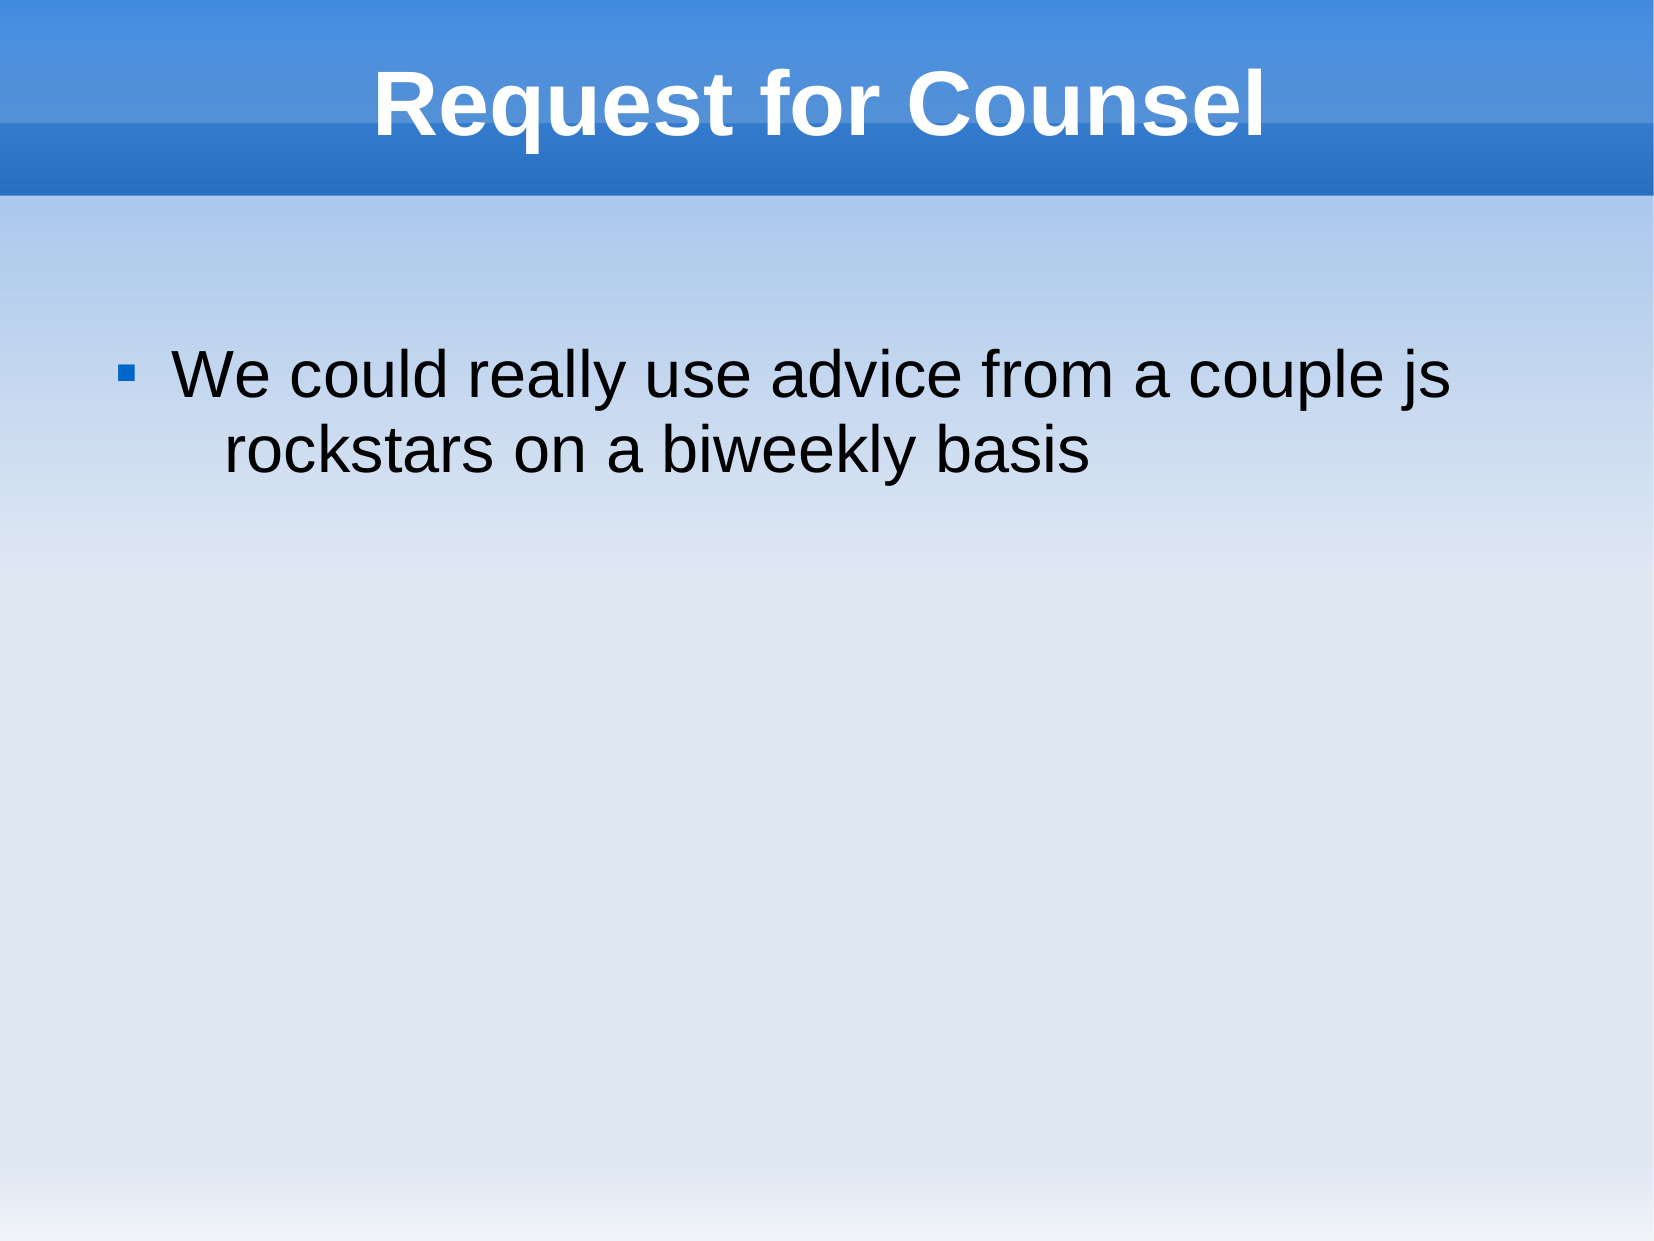

# Request for Counsel
We could really use advice from a couple js rockstars on a biweekly basis